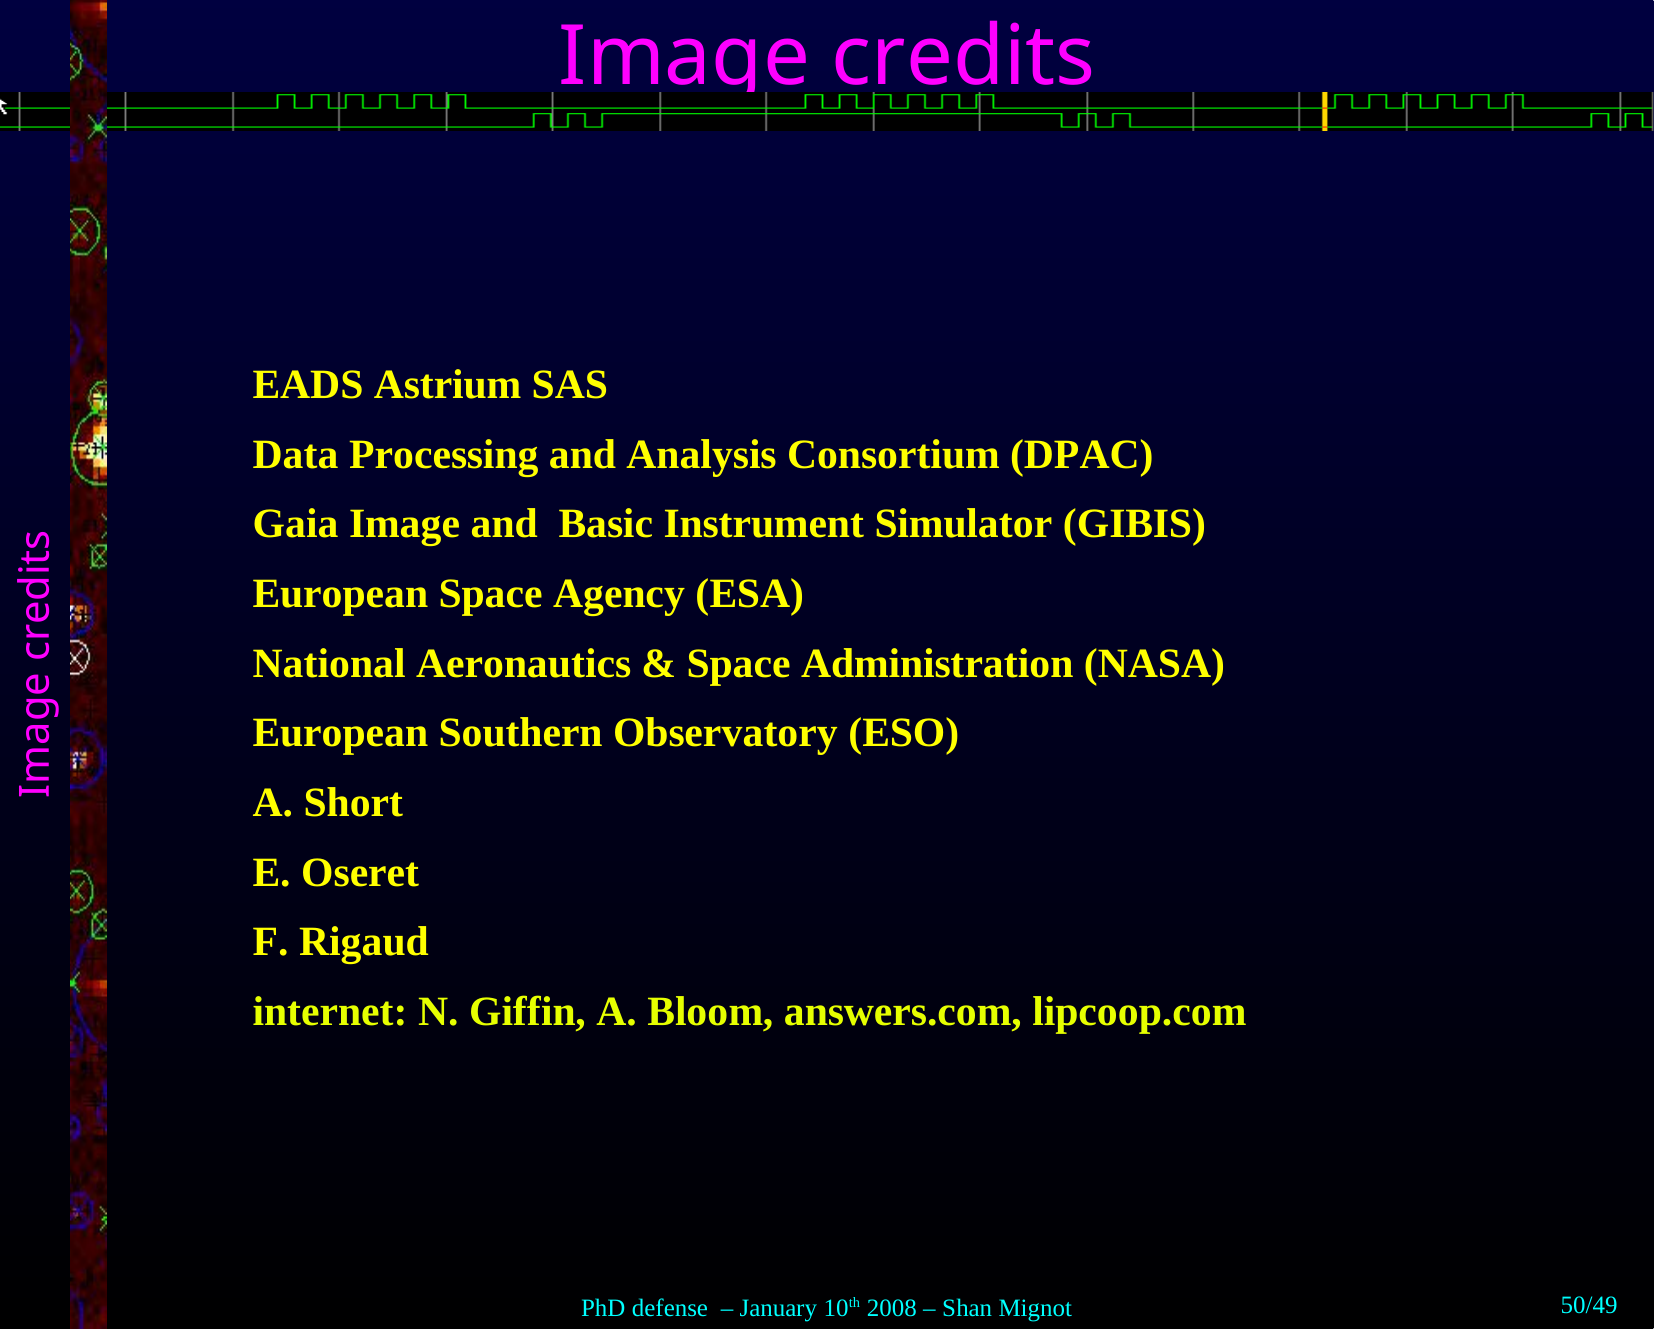

# Image credits
EADS Astrium SAS
Data Processing and Analysis Consortium (DPAC)
Gaia Image and Basic Instrument Simulator (GIBIS)
European Space Agency (ESA)
National Aeronautics & Space Administration (NASA)
European Southern Observatory (ESO)
A. Short
E. Oseret
F. Rigaud
internet: N. Giffin, A. Bloom, answers.com, lipcoop.com
Image credits
PhD defense – January 10th 2008 – Shan Mignot